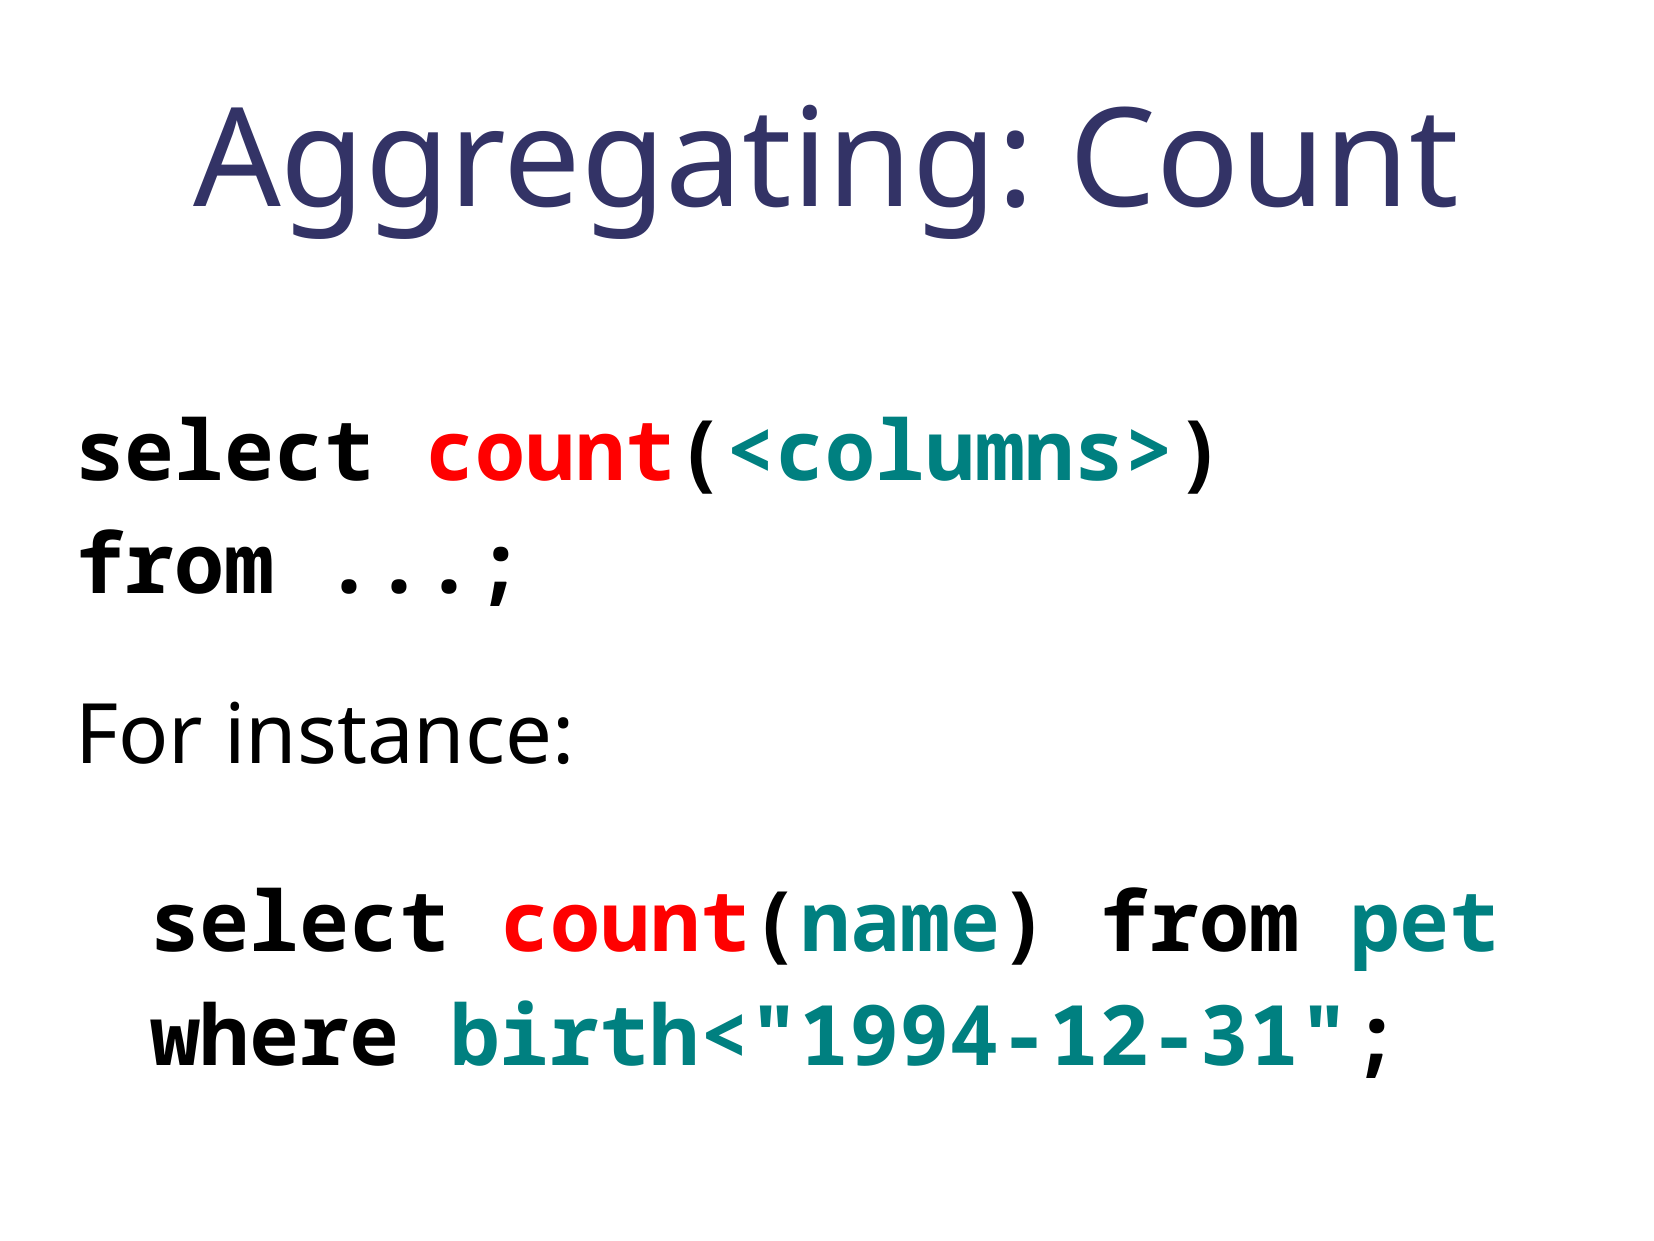

# Aggregating: Count
select count(<columns>) from ...;
For instance:
select count(name) from pet
where birth<"1994-12-31";